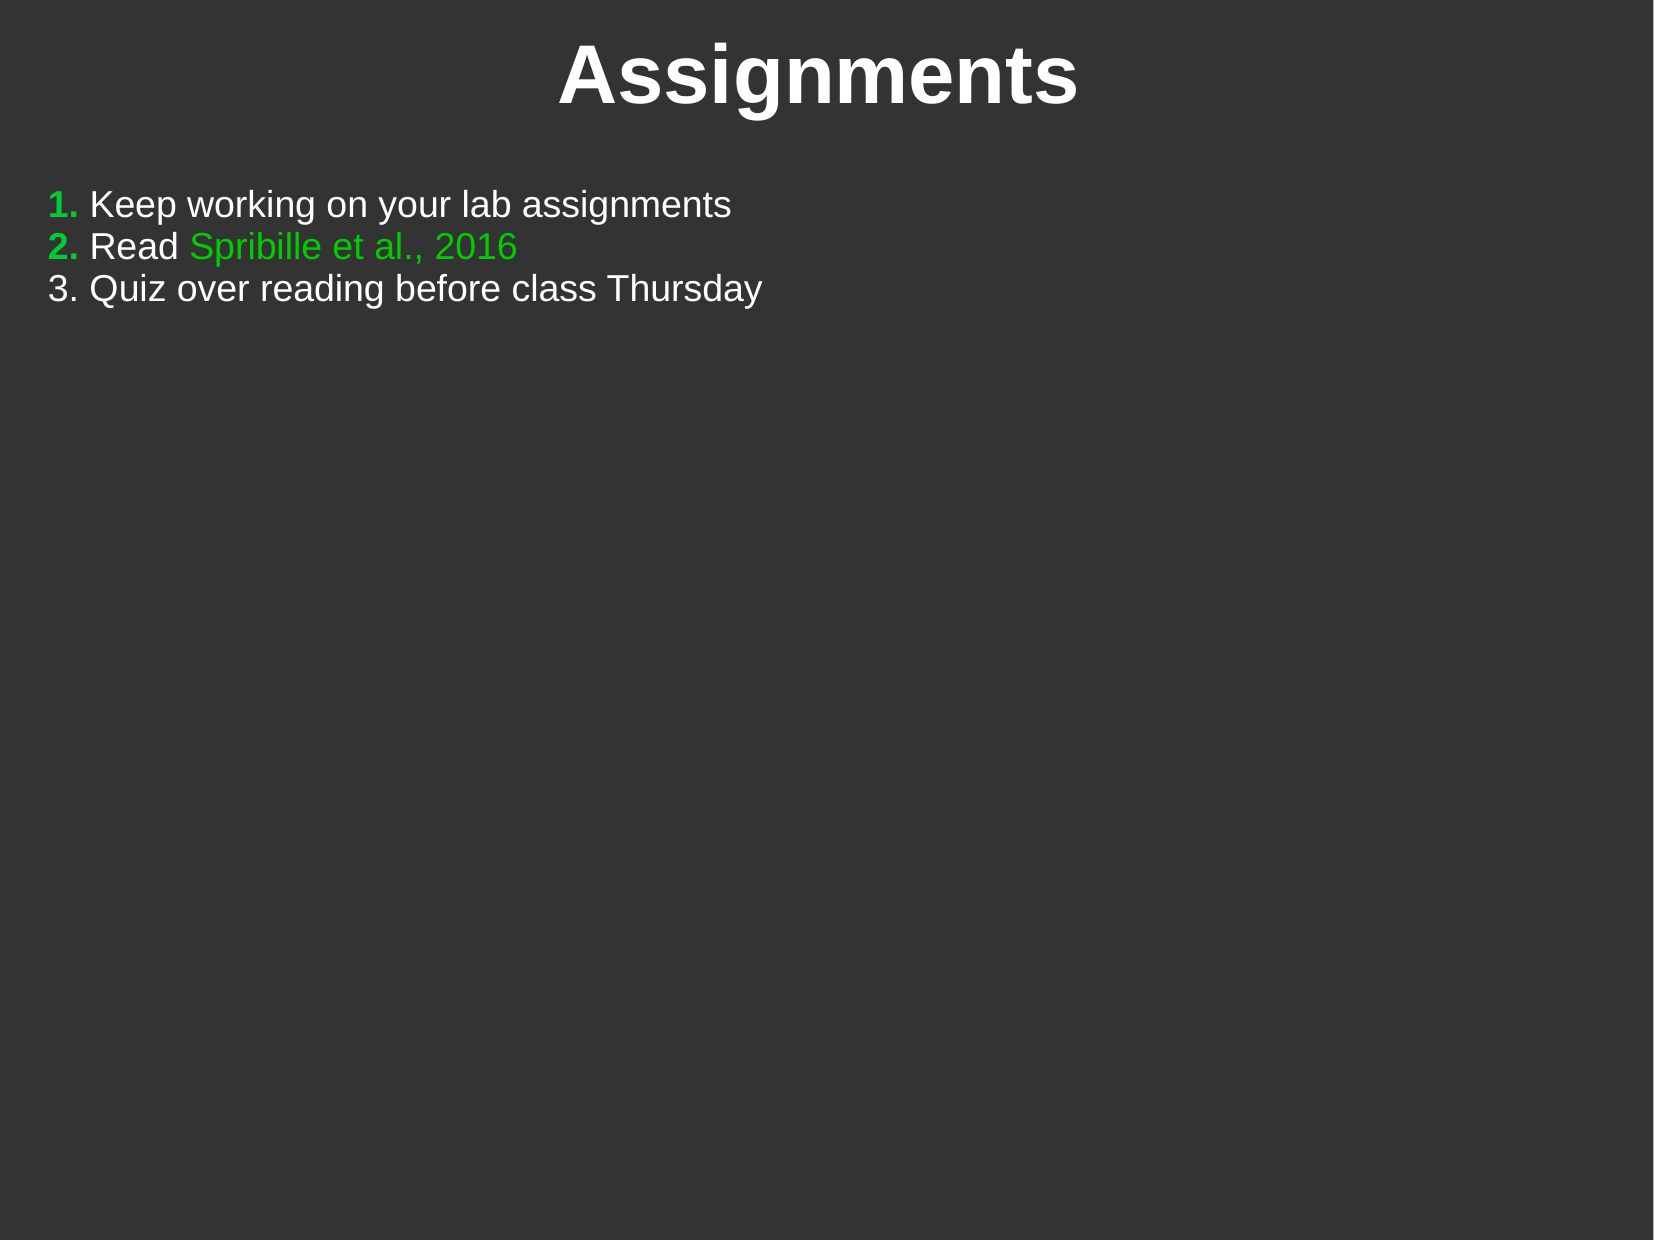

Assignments
1. Keep working on your lab assignments
2. Read Spribille et al., 2016
3. Quiz over reading before class Thursday